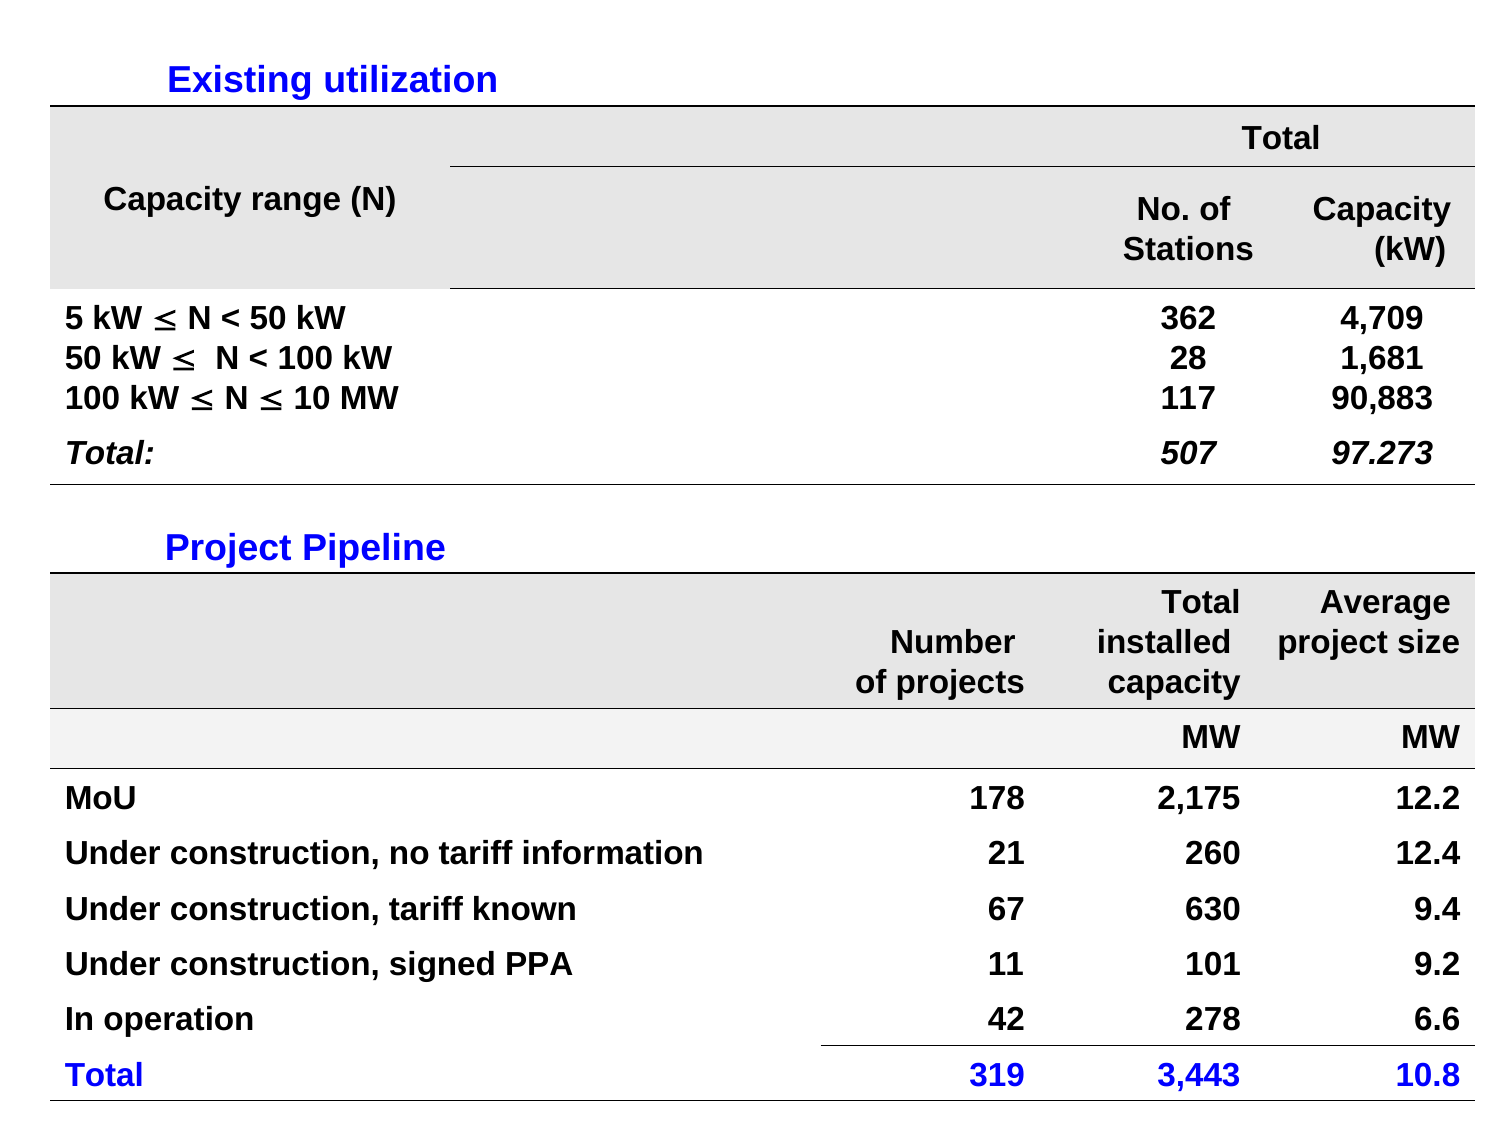

Existing utilization
| Capacity range (N) | | | | | Total | |
| --- | --- | --- | --- | --- | --- | --- |
| | | | | | No. of Stations | Capacity (kW) |
| 5 kW  N < 50 kW 50 kW  N < 100 kW 100 kW  N  10 MW | | | | | 362 28 117 | 4,709 1,681 90,883 |
| Total: | | | | | 507 | 97.273 |
Project Pipeline
| | Number of projects | Total installed capacity | Average project size |
| --- | --- | --- | --- |
| | | MW | MW |
| MoU | 178 | 2,175 | 12.2 |
| Under construction, no tariff information | 21 | 260 | 12.4 |
| Under construction, tariff known | 67 | 630 | 9.4 |
| Under construction, signed PPA | 11 | 101 | 9.2 |
| In operation | 42 | 278 | 6.6 |
| Total | 319 | 3,443 | 10.8 |